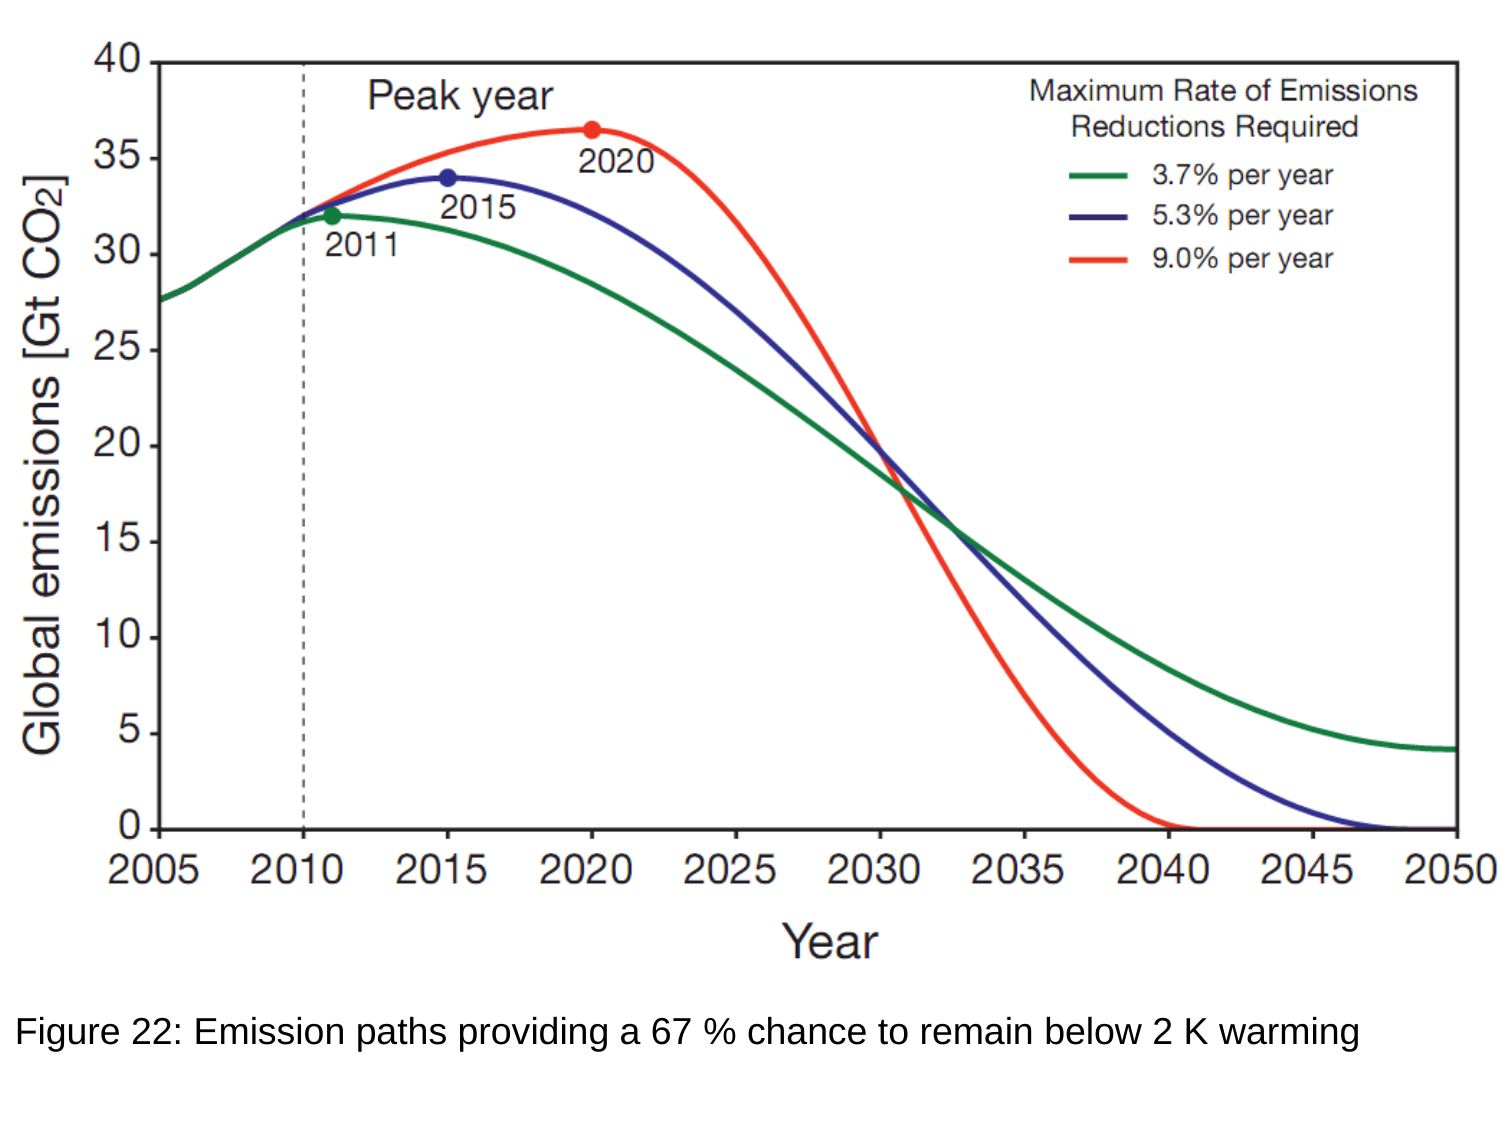

Figure 22: Emission paths providing a 67 % chance to remain below 2 K warming